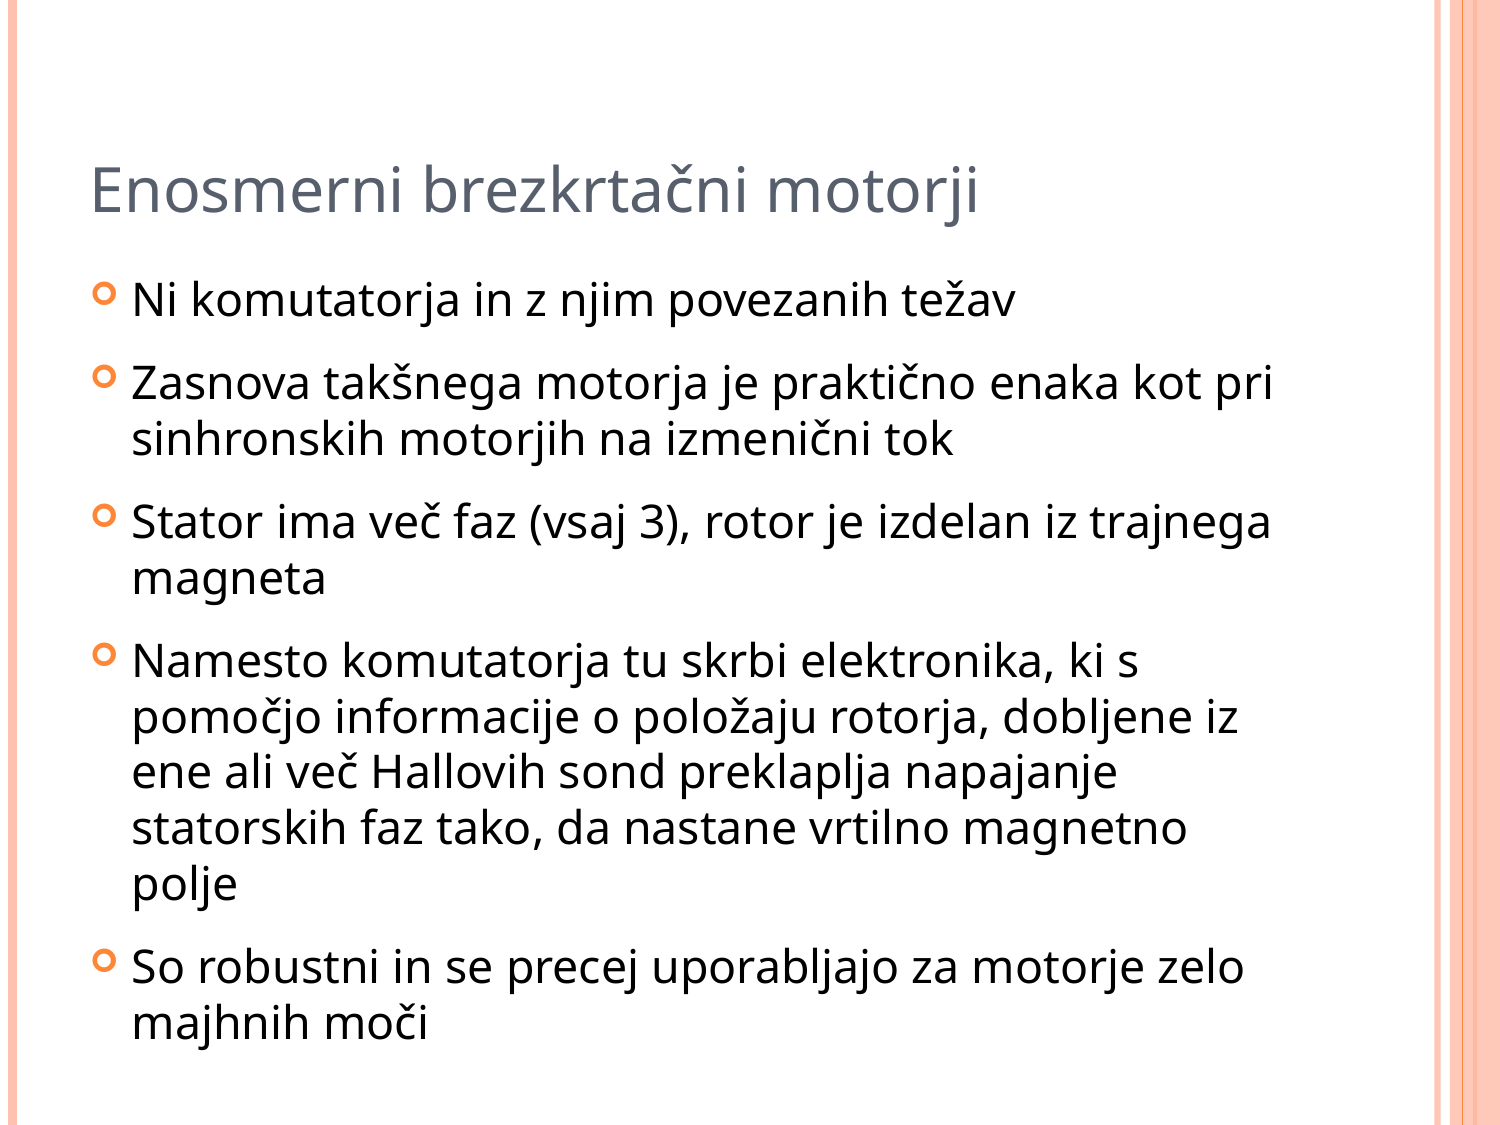

# Enosmerni brezkrtačni motorji
Ni komutatorja in z njim povezanih težav
Zasnova takšnega motorja je praktično enaka kot pri sinhronskih motorjih na izmenični tok
Stator ima več faz (vsaj 3), rotor je izdelan iz trajnega magneta
Namesto komutatorja tu skrbi elektronika, ki s pomočjo informacije o položaju rotorja, dobljene iz ene ali več Hallovih sond preklaplja napajanje statorskih faz tako, da nastane vrtilno magnetno polje
So robustni in se precej uporabljajo za motorje zelo majhnih moči